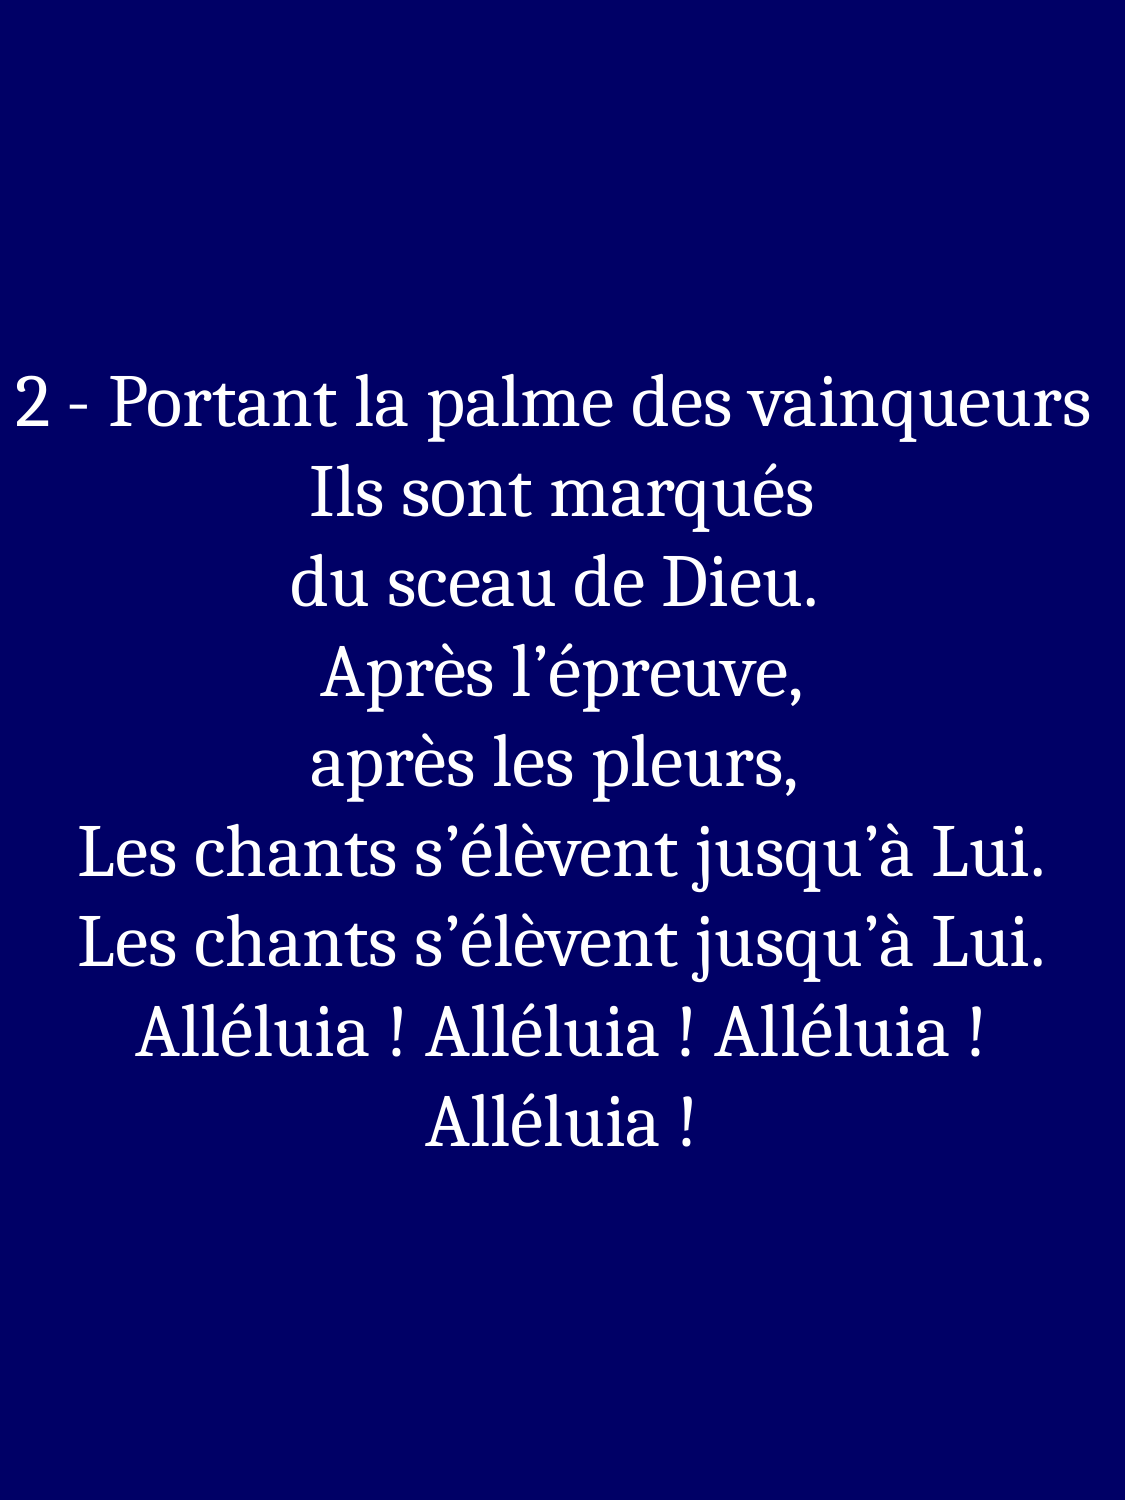

2 - Portant la palme des vainqueurs
Ils sont marqués
du sceau de Dieu.
Après l’épreuve,
après les pleurs,
Les chants s’élèvent jusqu’à Lui.
Les chants s’élèvent jusqu’à Lui.
Alléluia ! Alléluia ! Alléluia ! Alléluia !